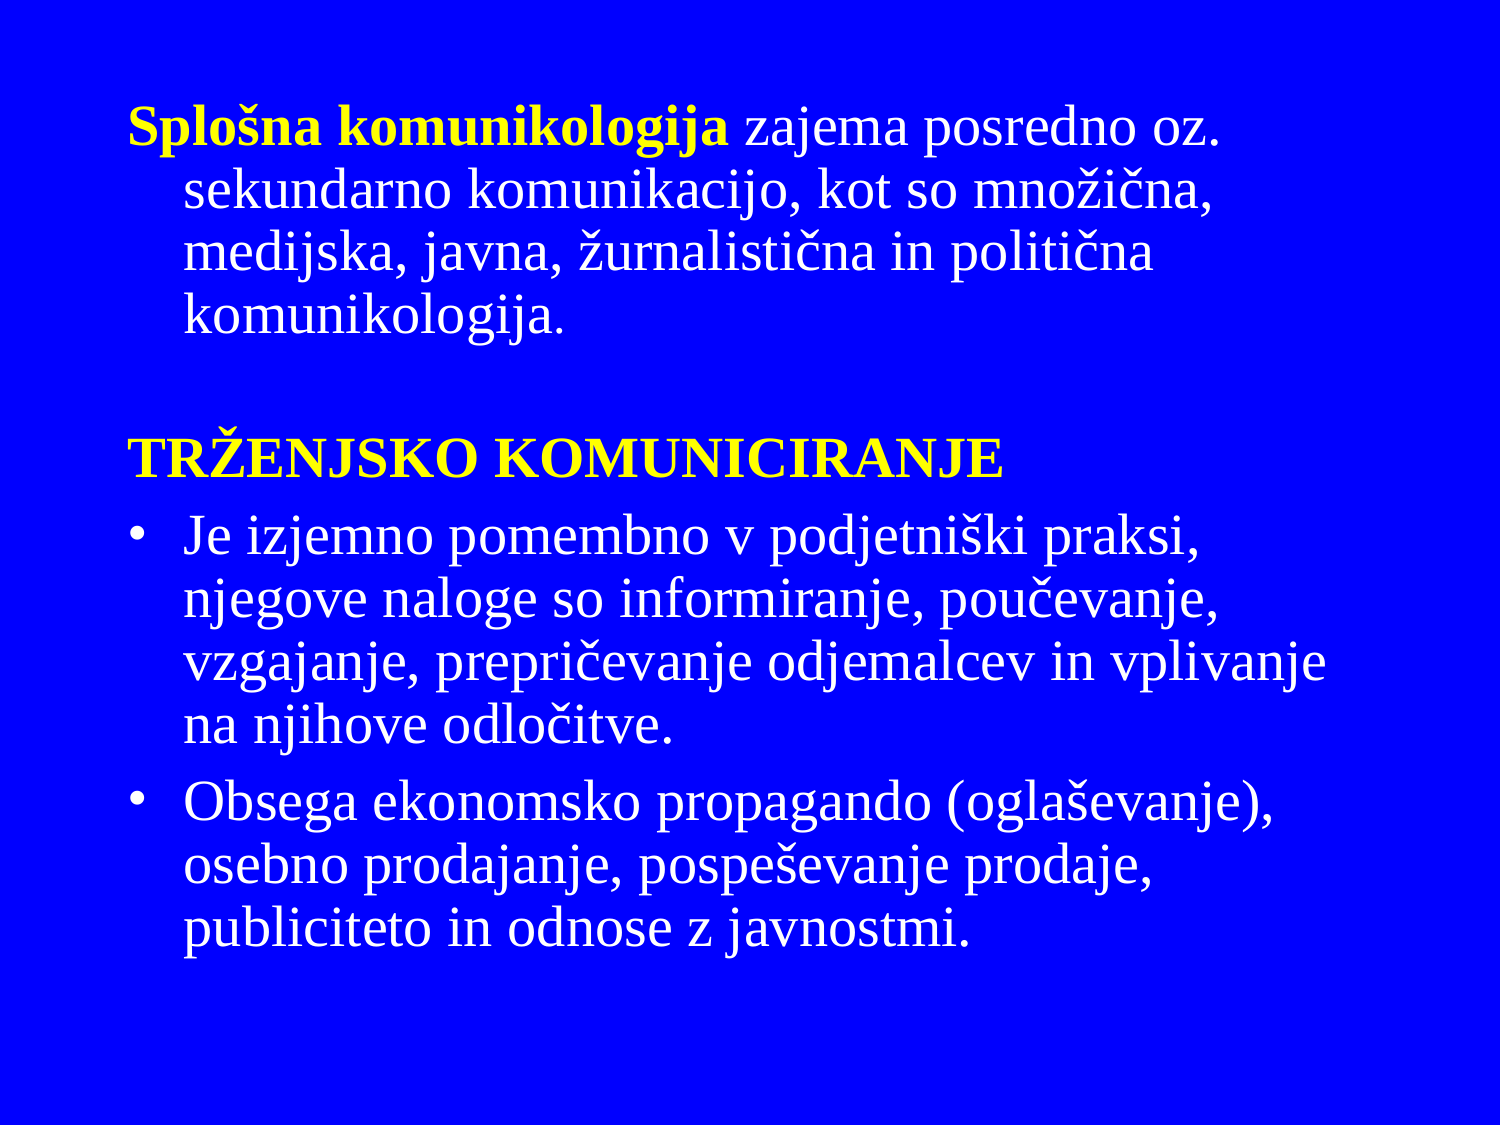

# Splošna komunikologija zajema posredno oz. sekundarno komunikacijo, kot so množična, medijska, javna, žurnalistična in politična komunikologija.
TRŽENJSKO KOMUNICIRANJE
Je izjemno pomembno v podjetniški praksi, njegove naloge so informiranje, poučevanje, vzgajanje, prepričevanje odjemalcev in vplivanje na njihove odločitve.
Obsega ekonomsko propagando (oglaševanje), osebno prodajanje, pospeševanje prodaje, publiciteto in odnose z javnostmi.